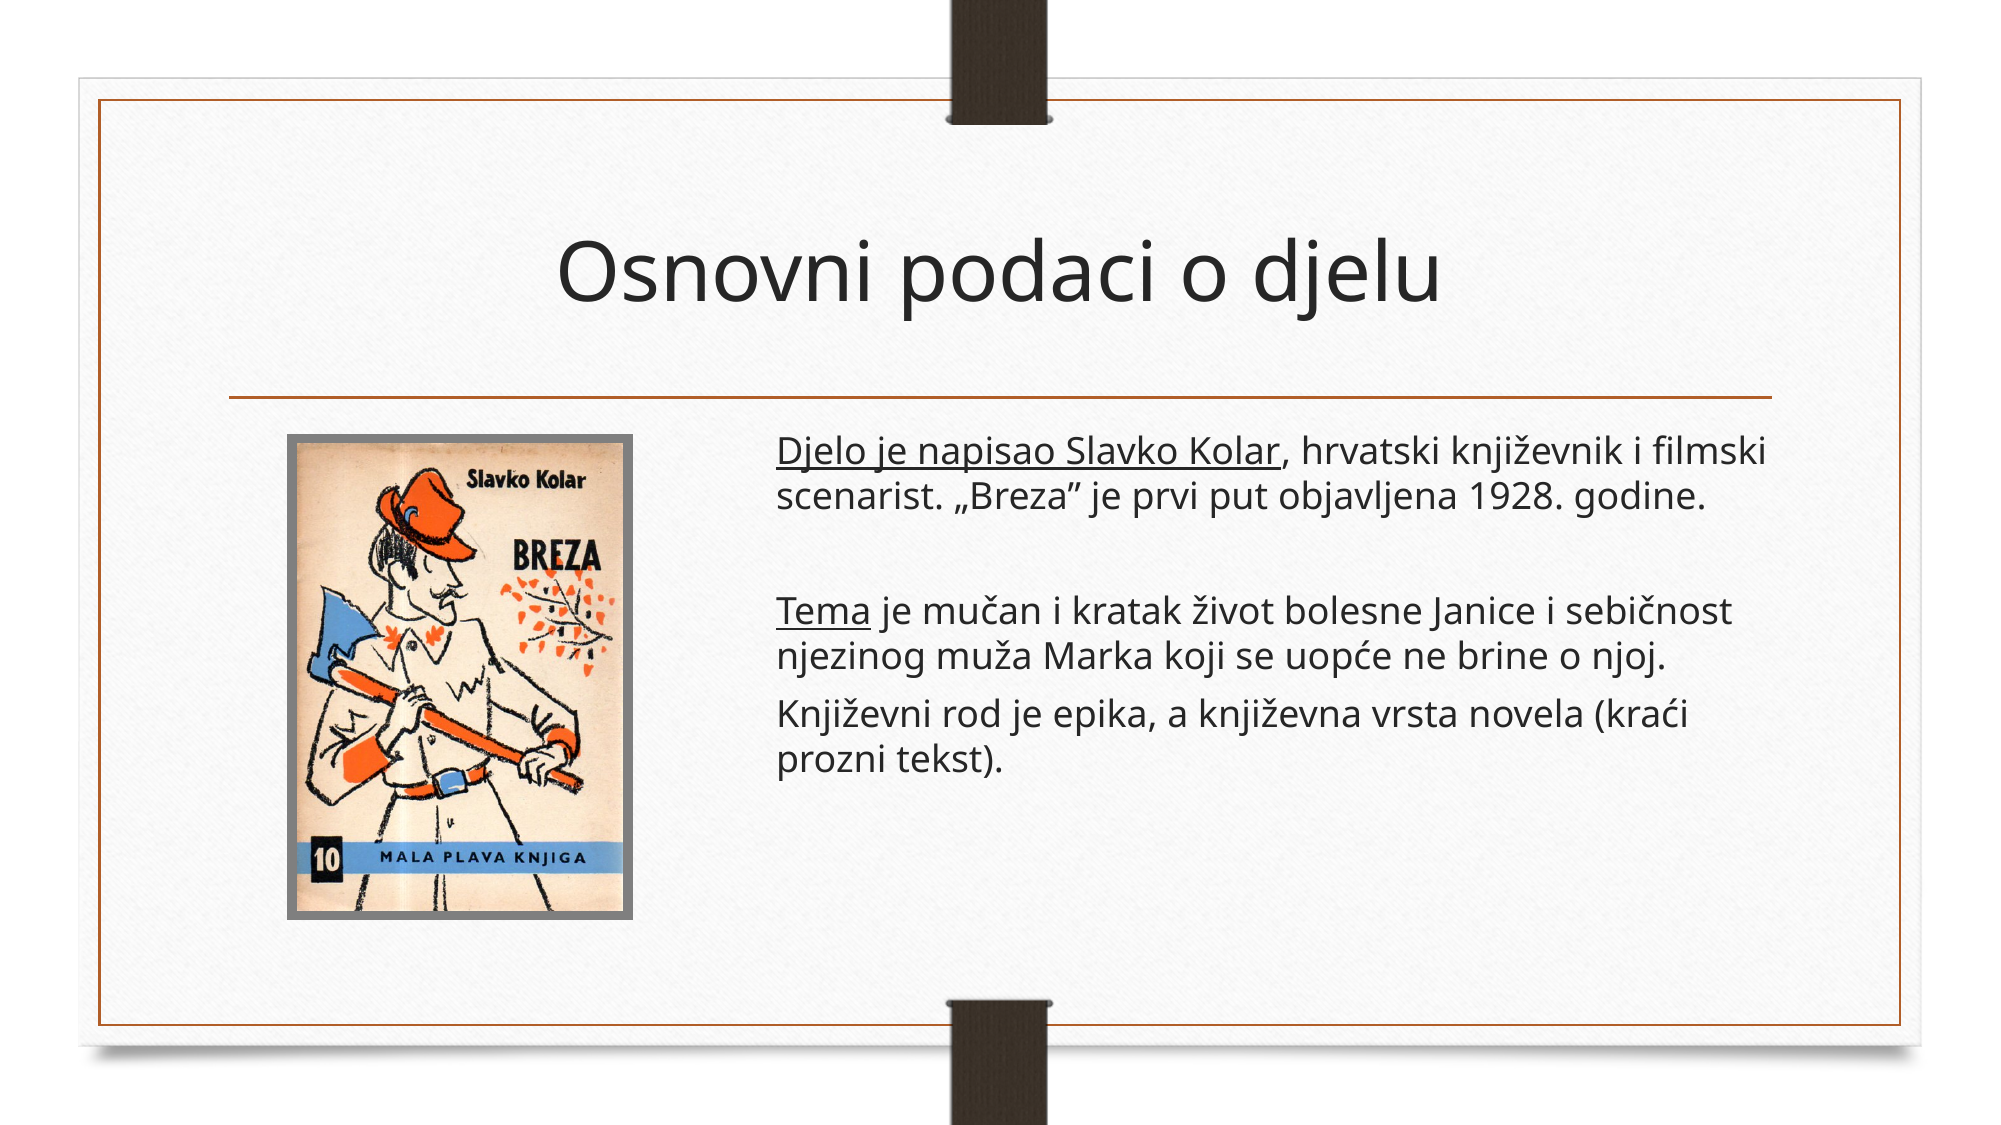

# Osnovni podaci o djelu
Djelo je napisao Slavko Kolar, hrvatski književnik i filmski scenarist. „Breza” je prvi put objavljena 1928. godine.
Tema je mučan i kratak život bolesne Janice i sebičnost njezinog muža Marka koji se uopće ne brine o njoj.
Književni rod je epika, a književna vrsta novela (kraći prozni tekst).